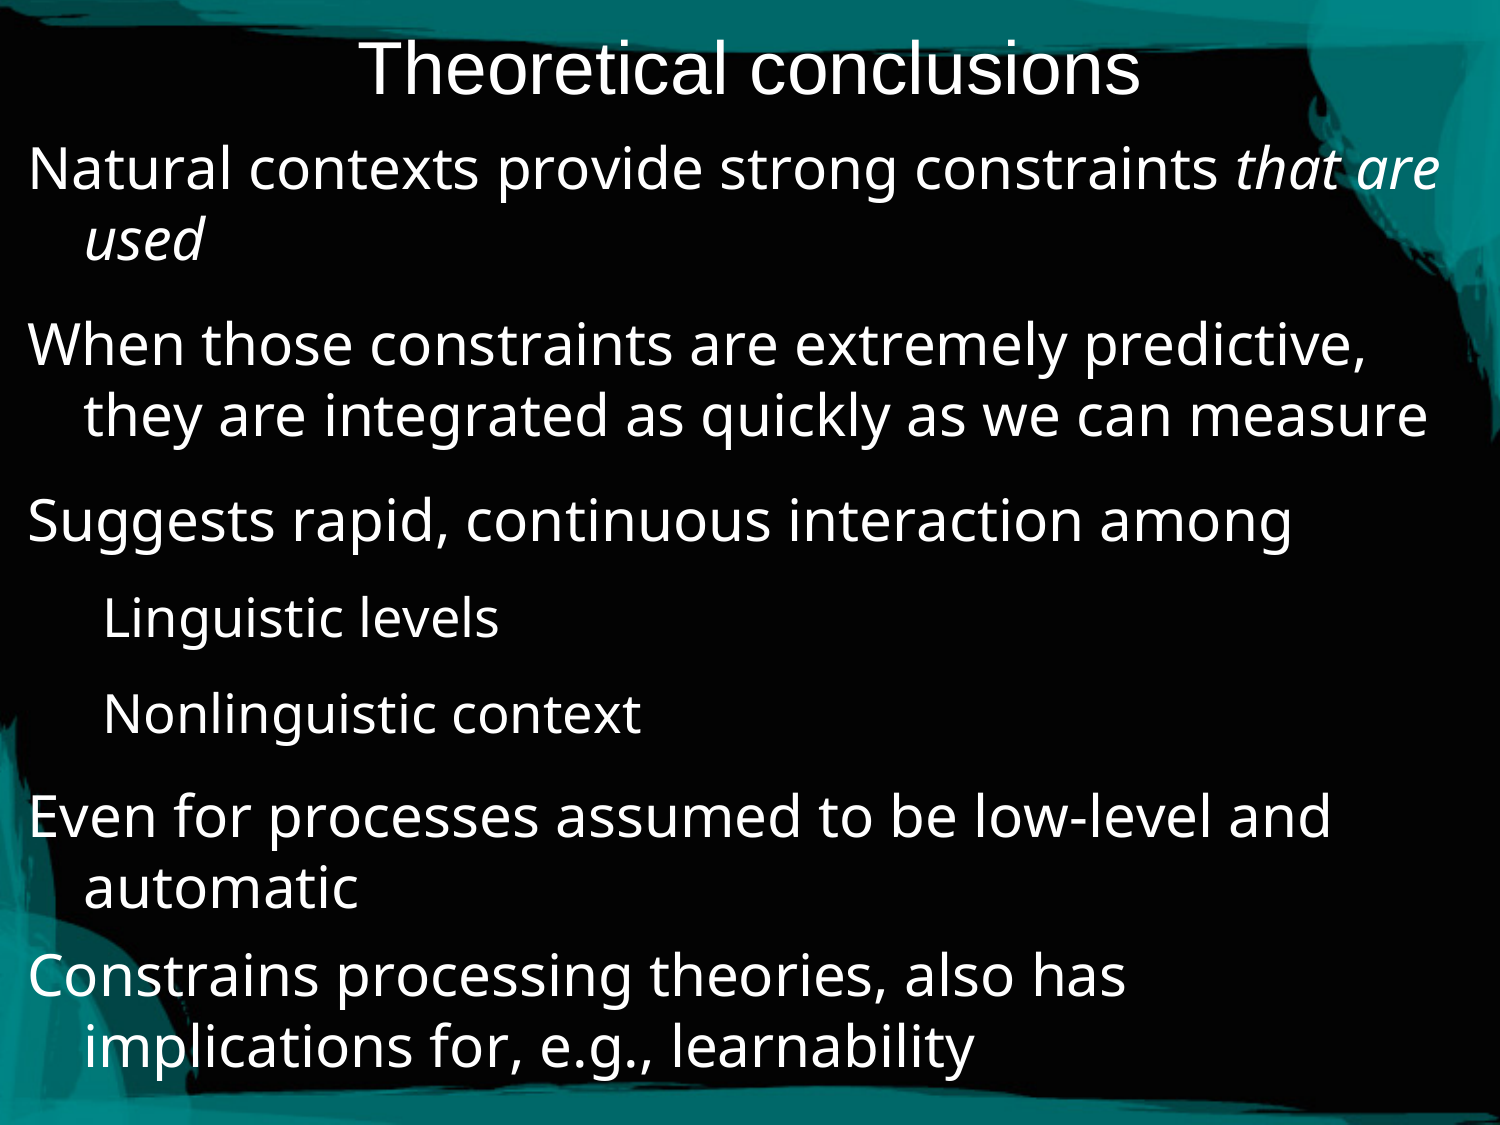

# Theoretical conclusions
Natural contexts provide strong constraints that are used
When those constraints are extremely predictive, they are integrated as quickly as we can measure
Suggests rapid, continuous interaction among
Linguistic levels
Nonlinguistic context
Even for processes assumed to be low-level and automatic
Constrains processing theories, also has implications for, e.g., learnability